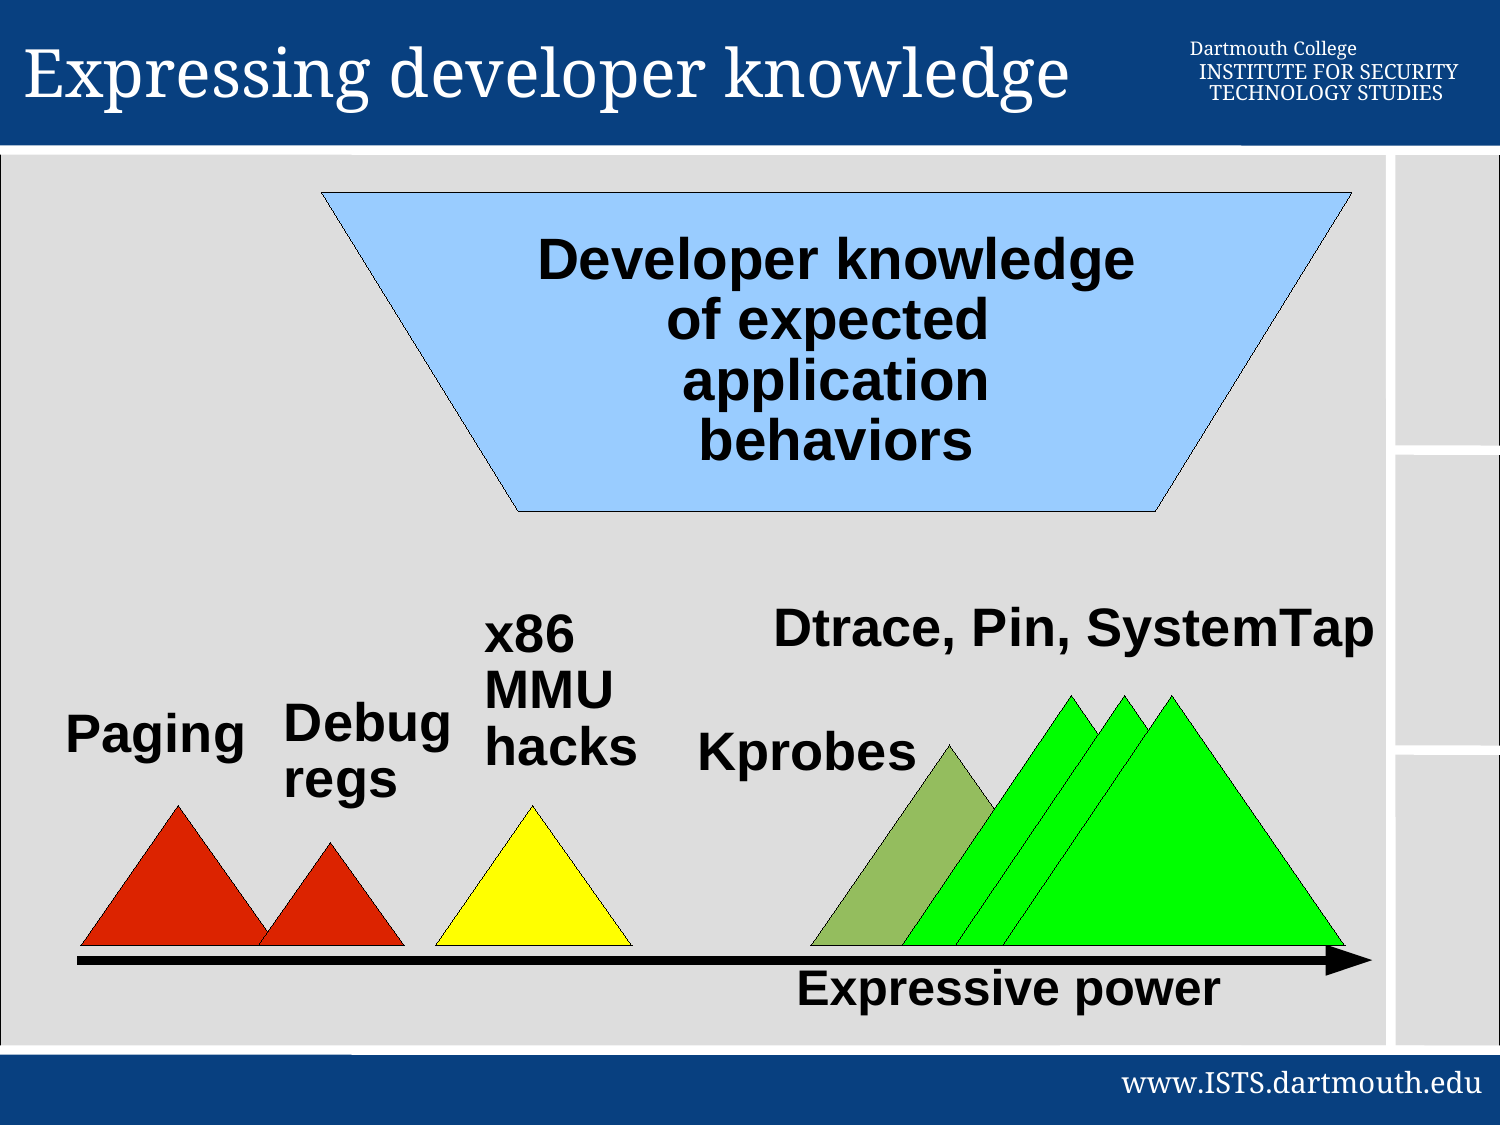

Expressing developer knowledge
Dartmouth College
INSTITUTE FOR SECURITY
TECHNOLOGY STUDIES
Developer knowledge
of expected
application
behaviors
Dtrace, Pin, SystemTap
x86
MMU
hacks
Debug regs
Paging
Kprobes
Expressive power
www.ISTS.dartmouth.edu